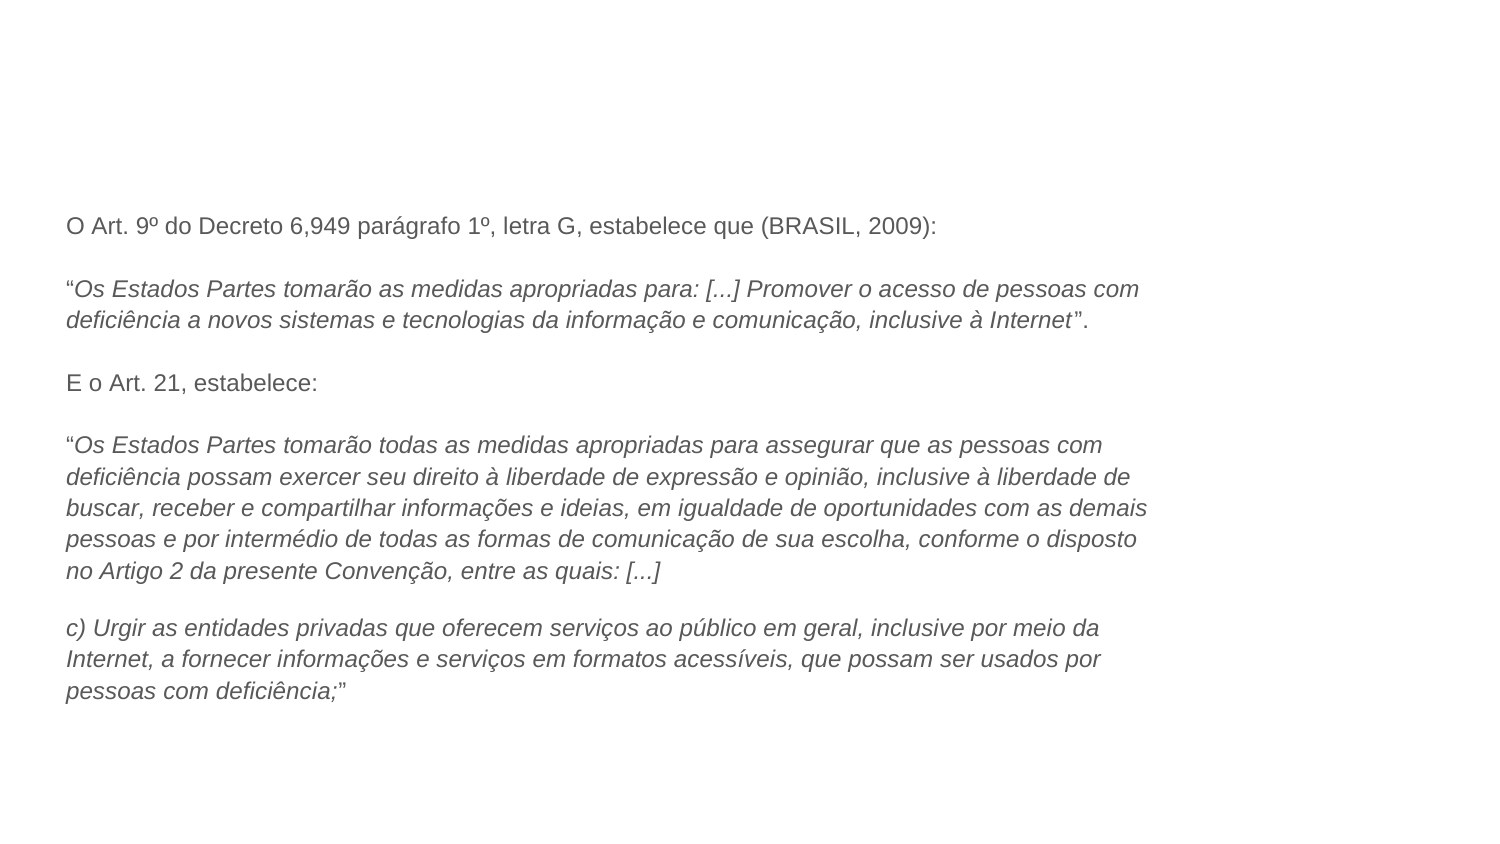

# Decreto 6.949/2009
O Art. 9º do Decreto 6,949 parágrafo 1º, letra G, estabelece que (BRASIL, 2009):
“Os Estados Partes tomarão as medidas apropriadas para: [...] Promover o acesso de pessoas com deficiência a novos sistemas e tecnologias da informação e comunicação, inclusive à Internet”.
E o Art. 21, estabelece:
“Os Estados Partes tomarão todas as medidas apropriadas para assegurar que as pessoas com deficiência possam exercer seu direito à liberdade de expressão e opinião, inclusive à liberdade de buscar, receber e compartilhar informações e ideias, em igualdade de oportunidades com as demais pessoas e por intermédio de todas as formas de comunicação de sua escolha, conforme o disposto no Artigo 2 da presente Convenção, entre as quais: [...]
c) Urgir as entidades privadas que oferecem serviços ao público em geral, inclusive por meio da Internet, a fornecer informações e serviços em formatos acessíveis, que possam ser usados por pessoas com deficiência;”